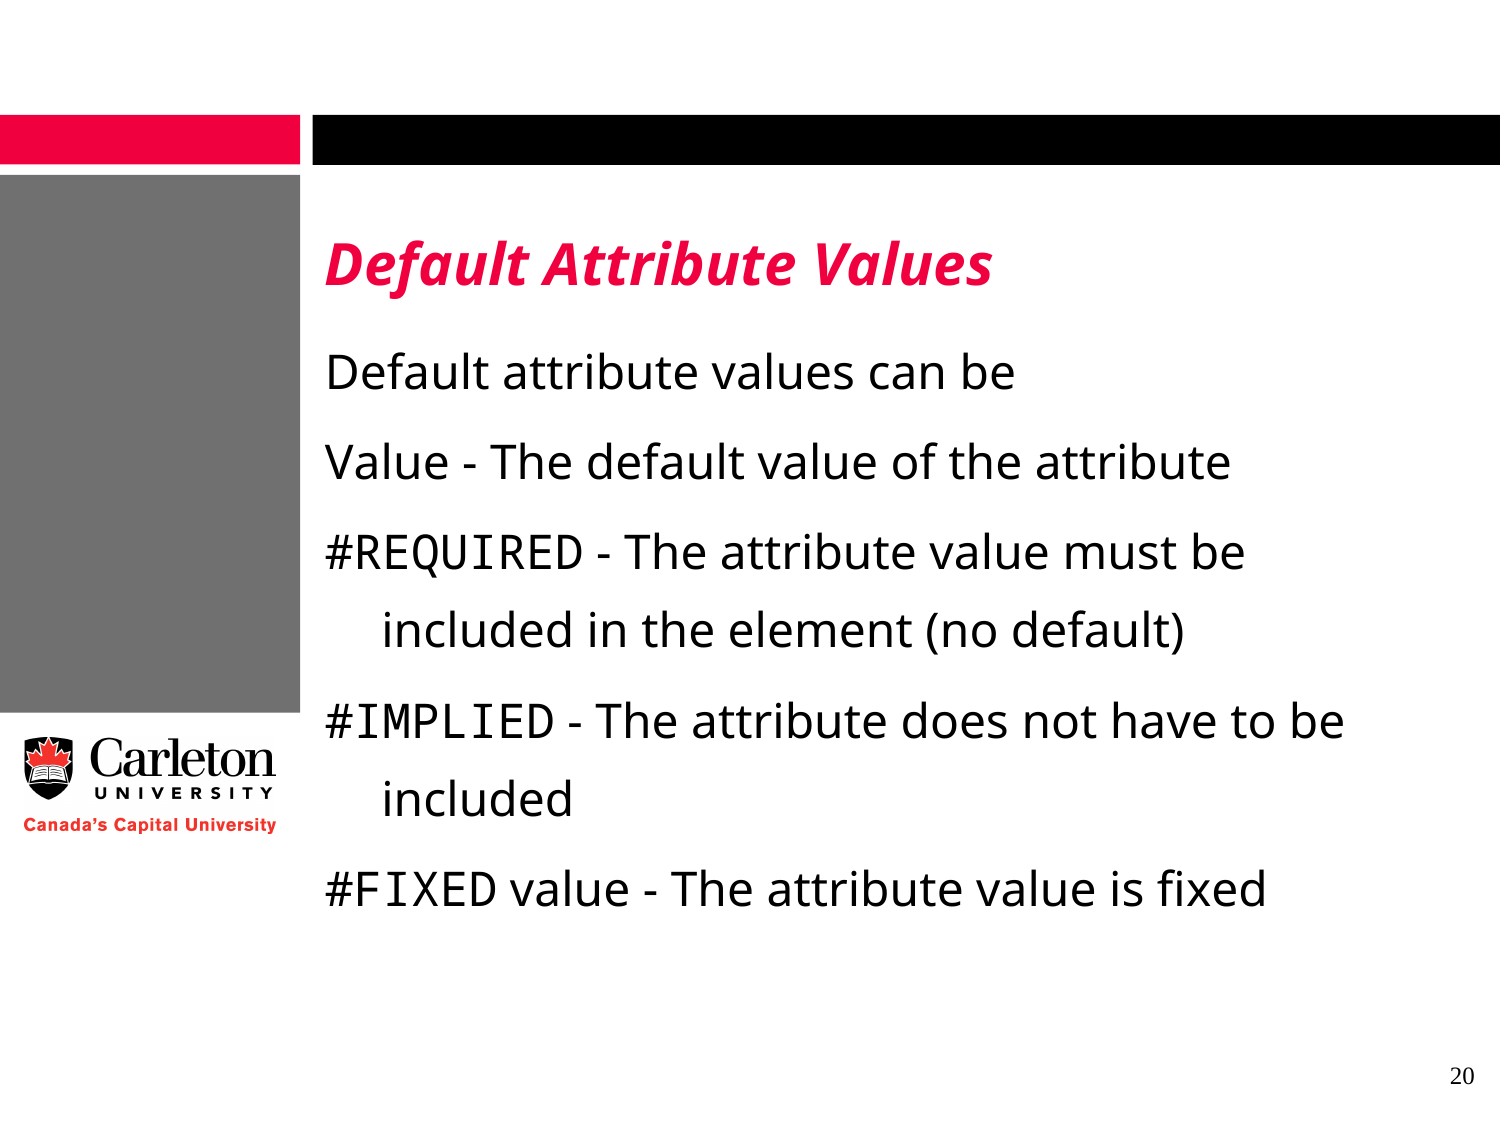

# Default Attribute Values
Default attribute values can be
Value - The default value of the attribute
#REQUIRED - The attribute value must be included in the element (no default)
#IMPLIED - The attribute does not have to be included
#FIXED value - The attribute value is fixed
20